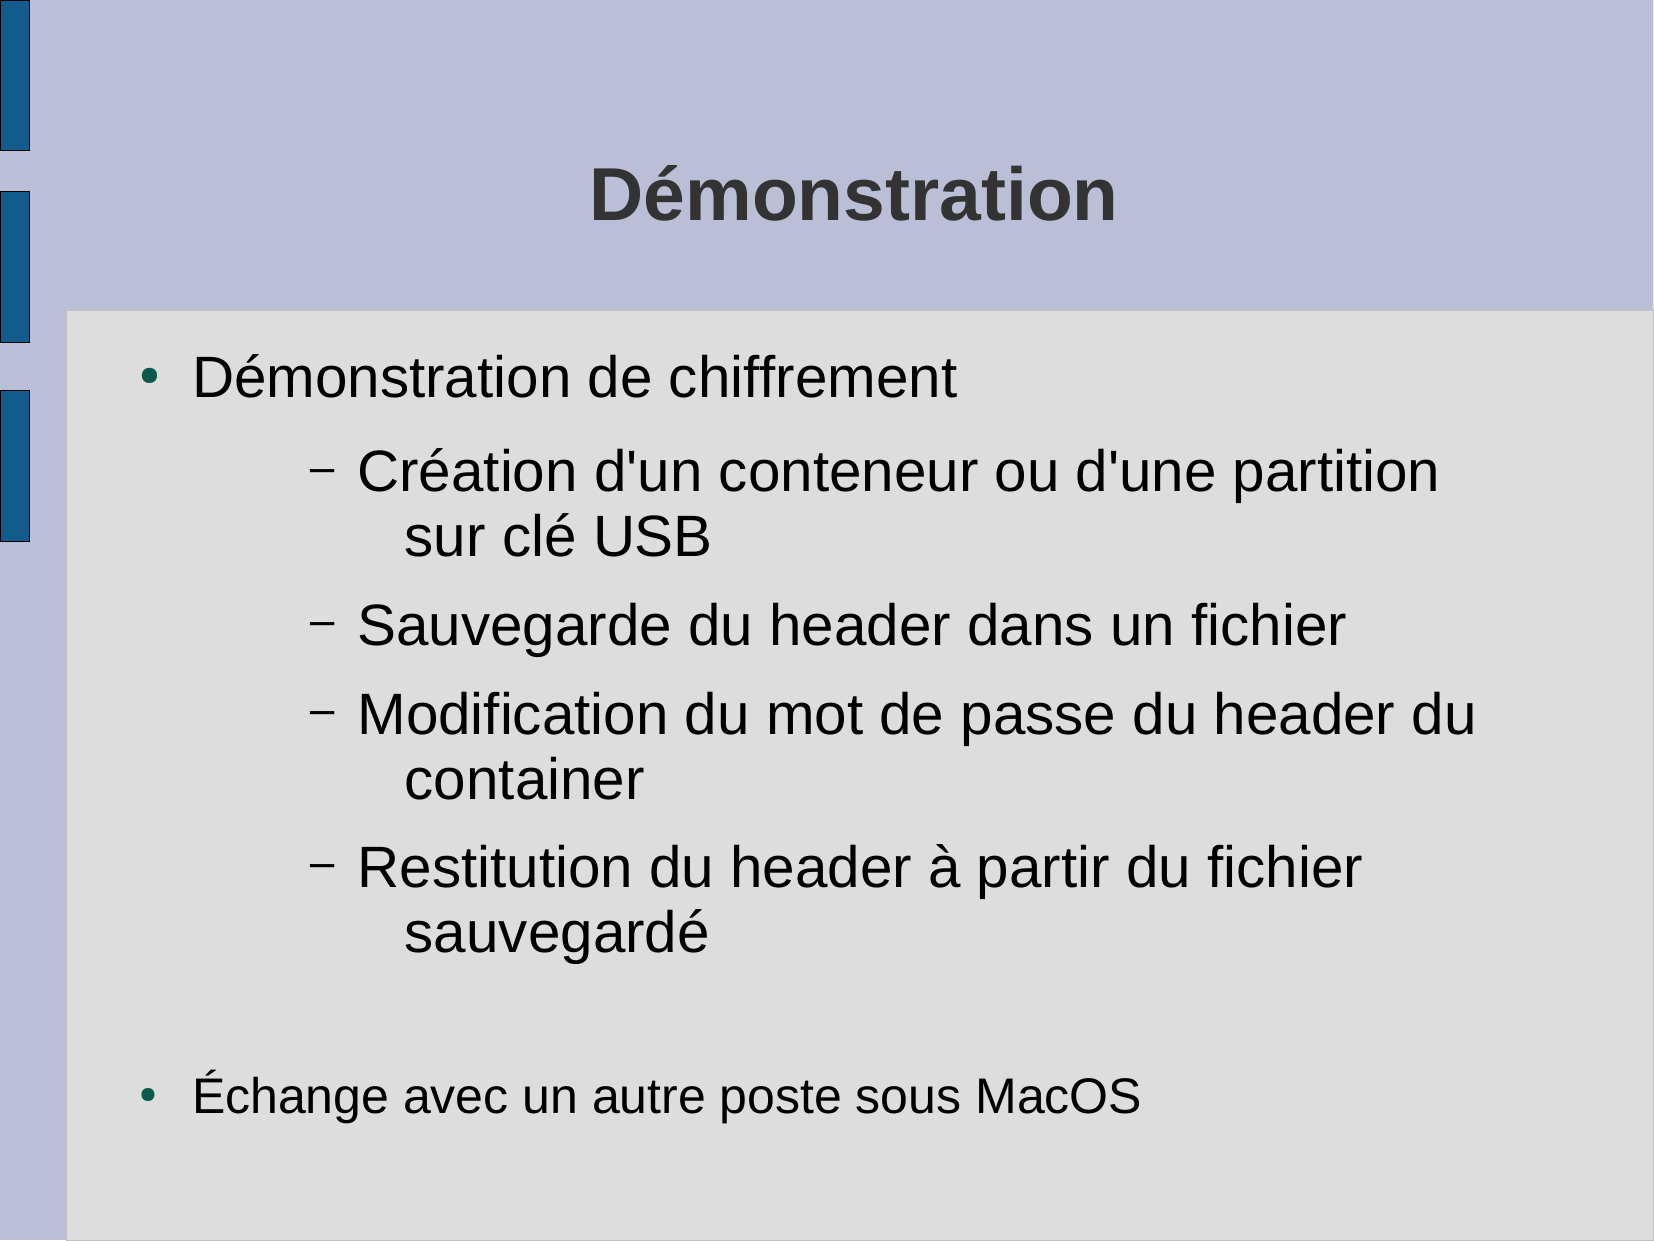

# Démonstration
Démonstration de chiffrement
Création d'un conteneur ou d'une partition sur clé USB
Sauvegarde du header dans un fichier
Modification du mot de passe du header du container
Restitution du header à partir du fichier sauvegardé
Échange avec un autre poste sous MacOS